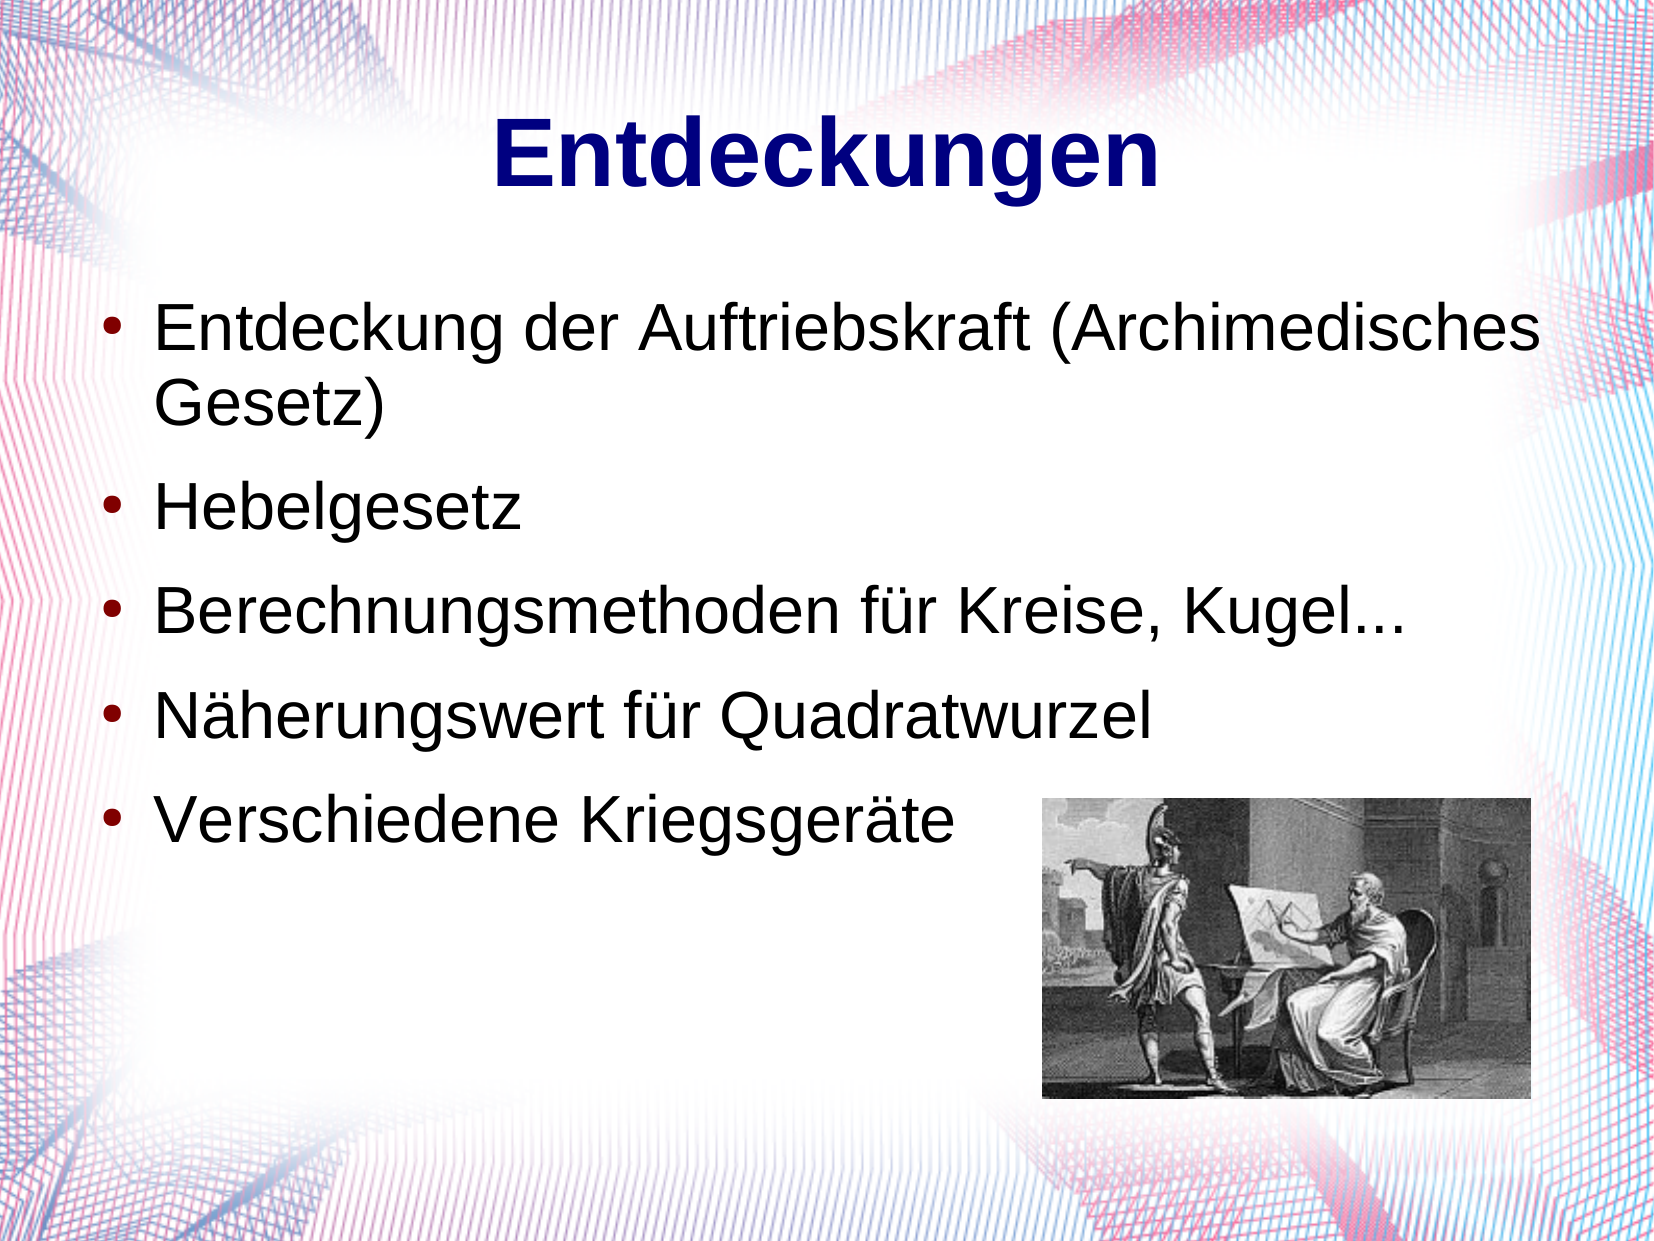

# Entdeckungen
Entdeckung der Auftriebskraft (Archimedisches Gesetz)
Hebelgesetz
Berechnungsmethoden für Kreise, Kugel...
Näherungswert für Quadratwurzel
Verschiedene Kriegsgeräte